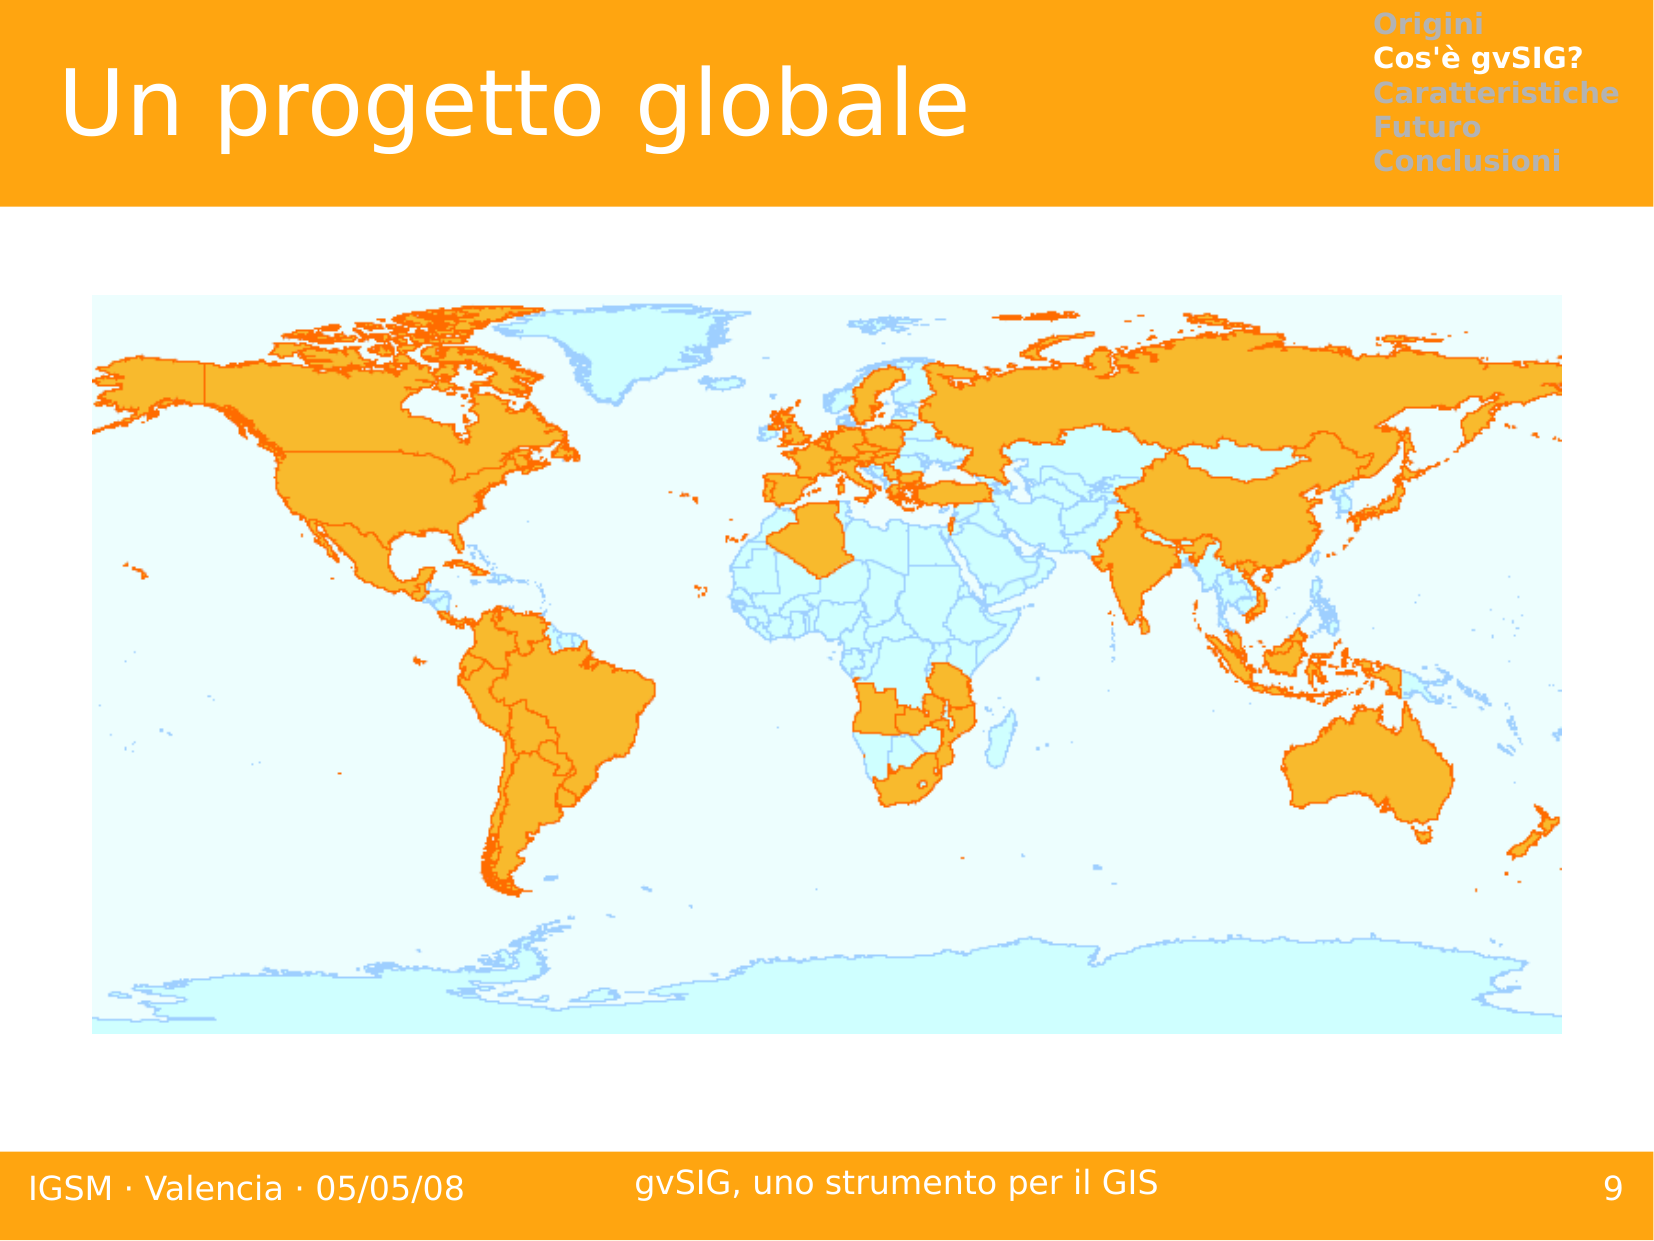

Origini
Cos'è gvSIG?
Caratteristiche
Futuro
Conclusioni
# Un progetto globale
gvSIG, uno strumento per il GIS
IGSM · Valencia · 05/05/08
9